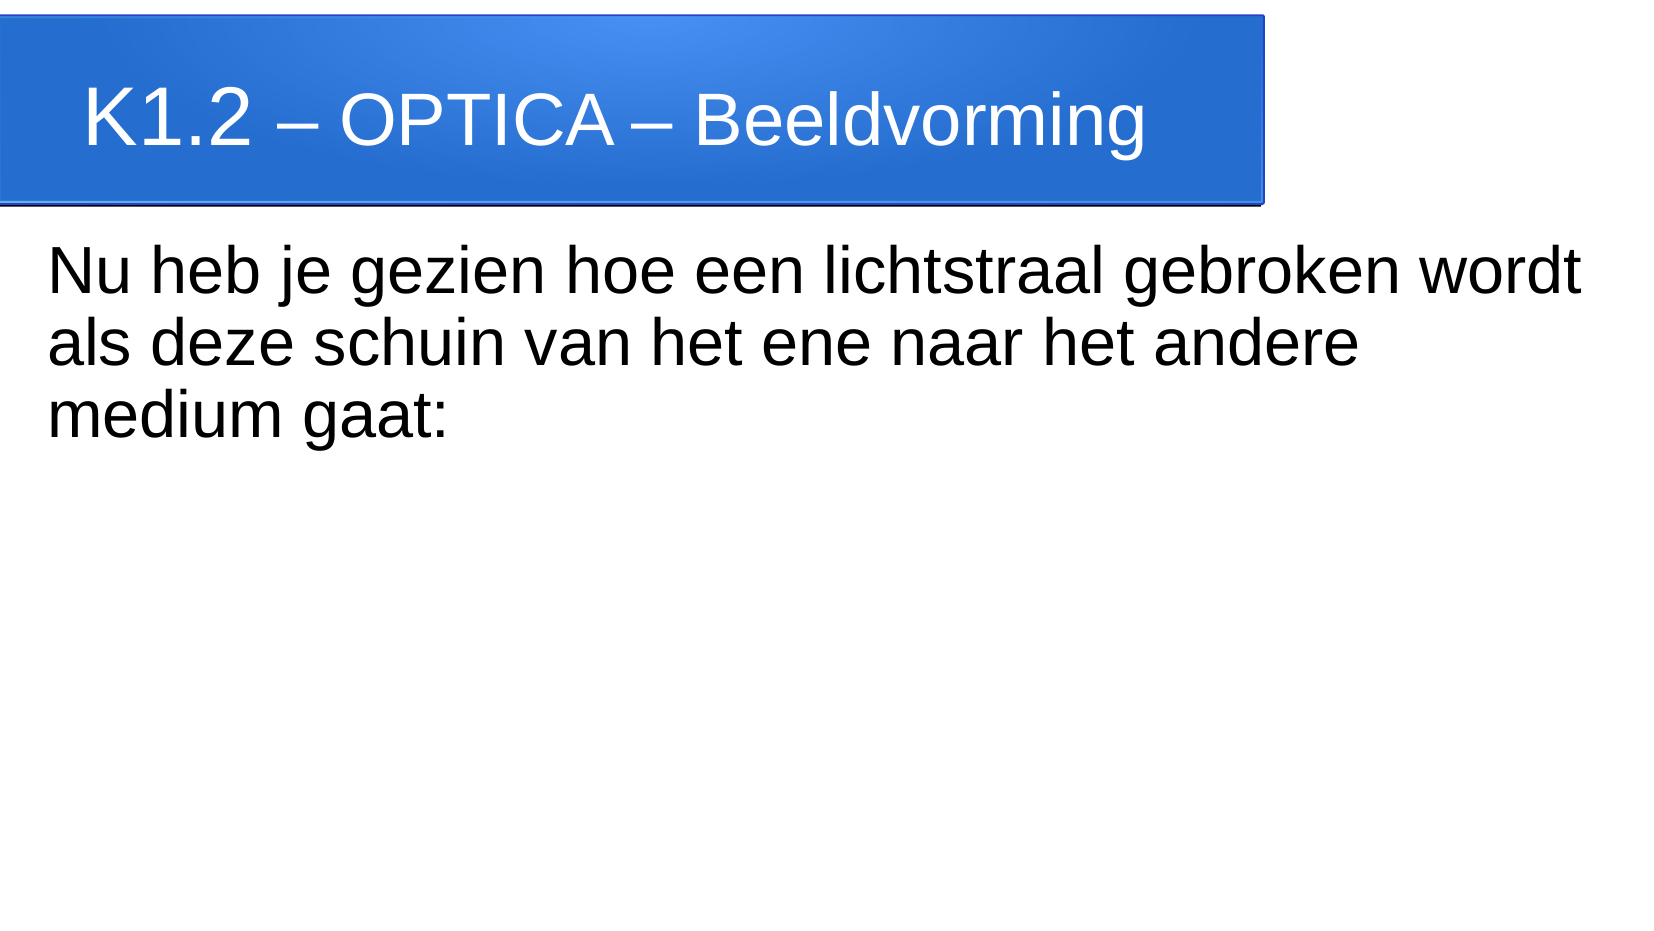

# K1.2 – OPTICA – Beeldvorming
Nu heb je gezien hoe een lichtstraal gebroken wordt als deze schuin van het ene naar het andere medium gaat: